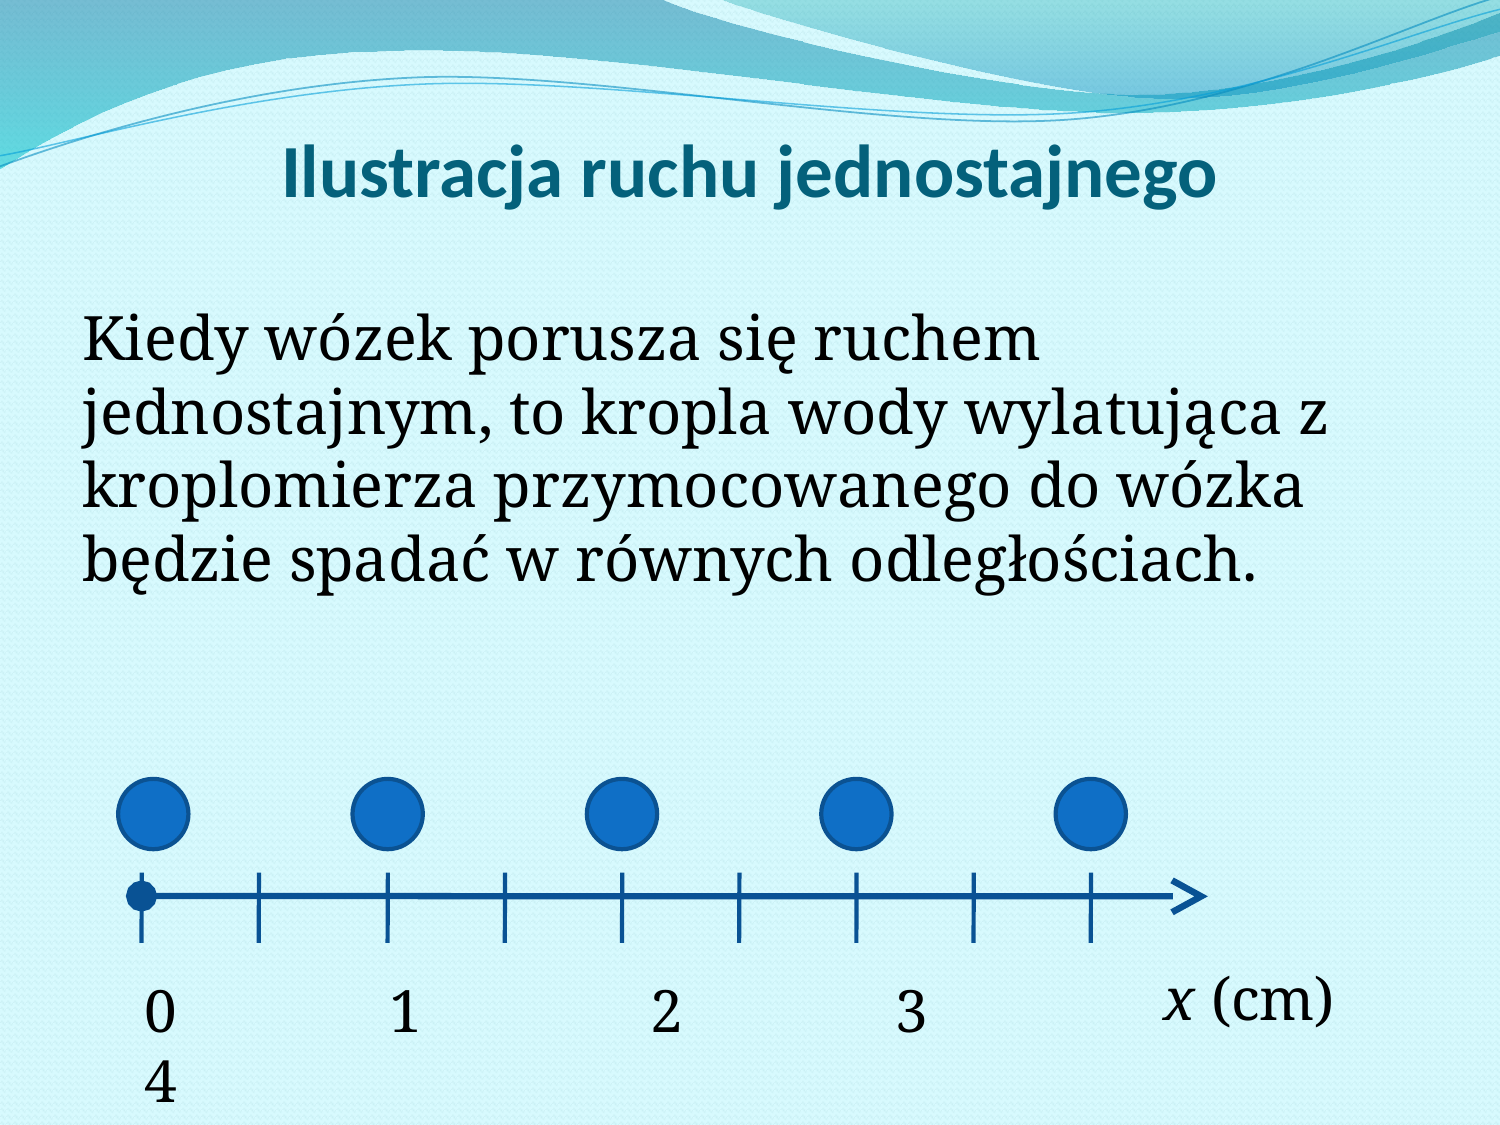

# Ilustracja ruchu jednostajnego
Kiedy wózek porusza się ruchem jednostajnym, to kropla wody wylatująca z kroplomierza przymocowanego do wózka będzie spadać w równych odległościach.
x (cm)
0 1 2 3 4